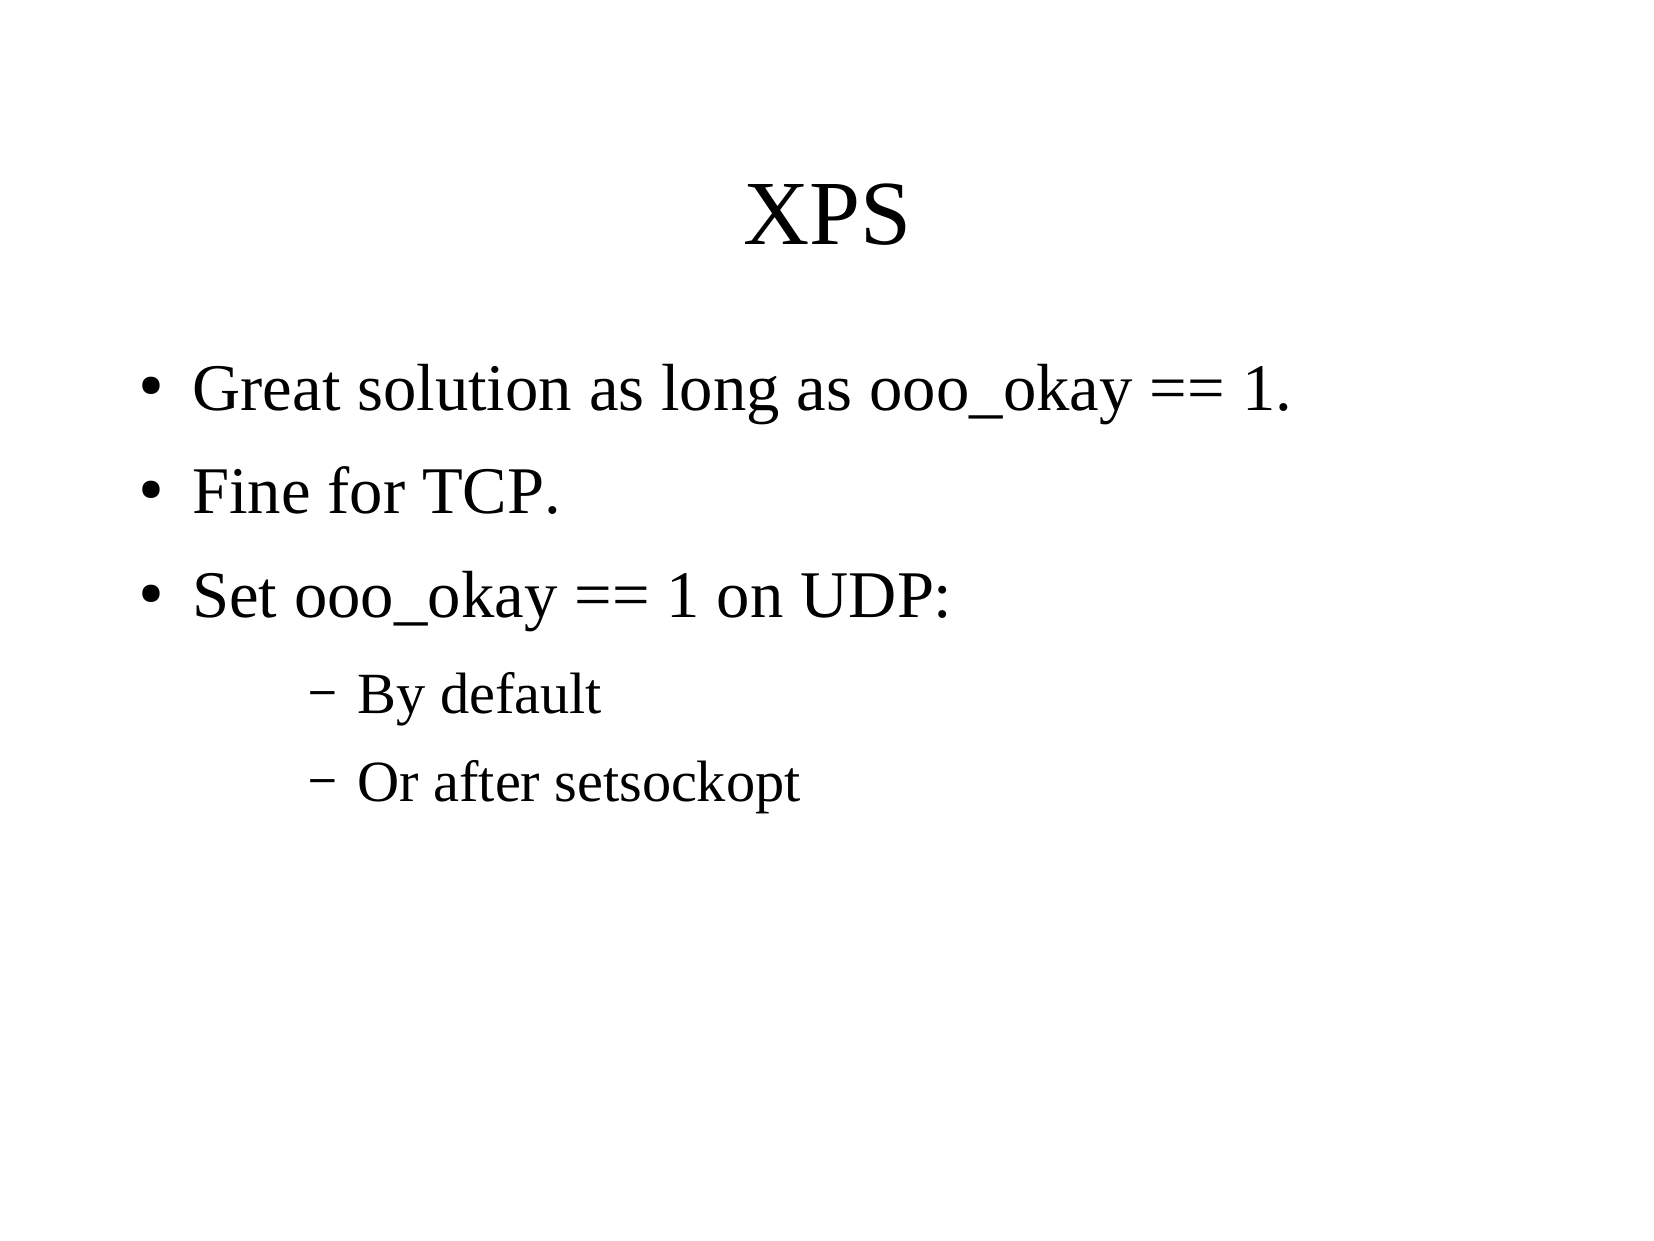

# XPS
Great solution as long as ooo_okay == 1.
Fine for TCP.
Set ooo_okay == 1 on UDP:
By default
Or after setsockopt